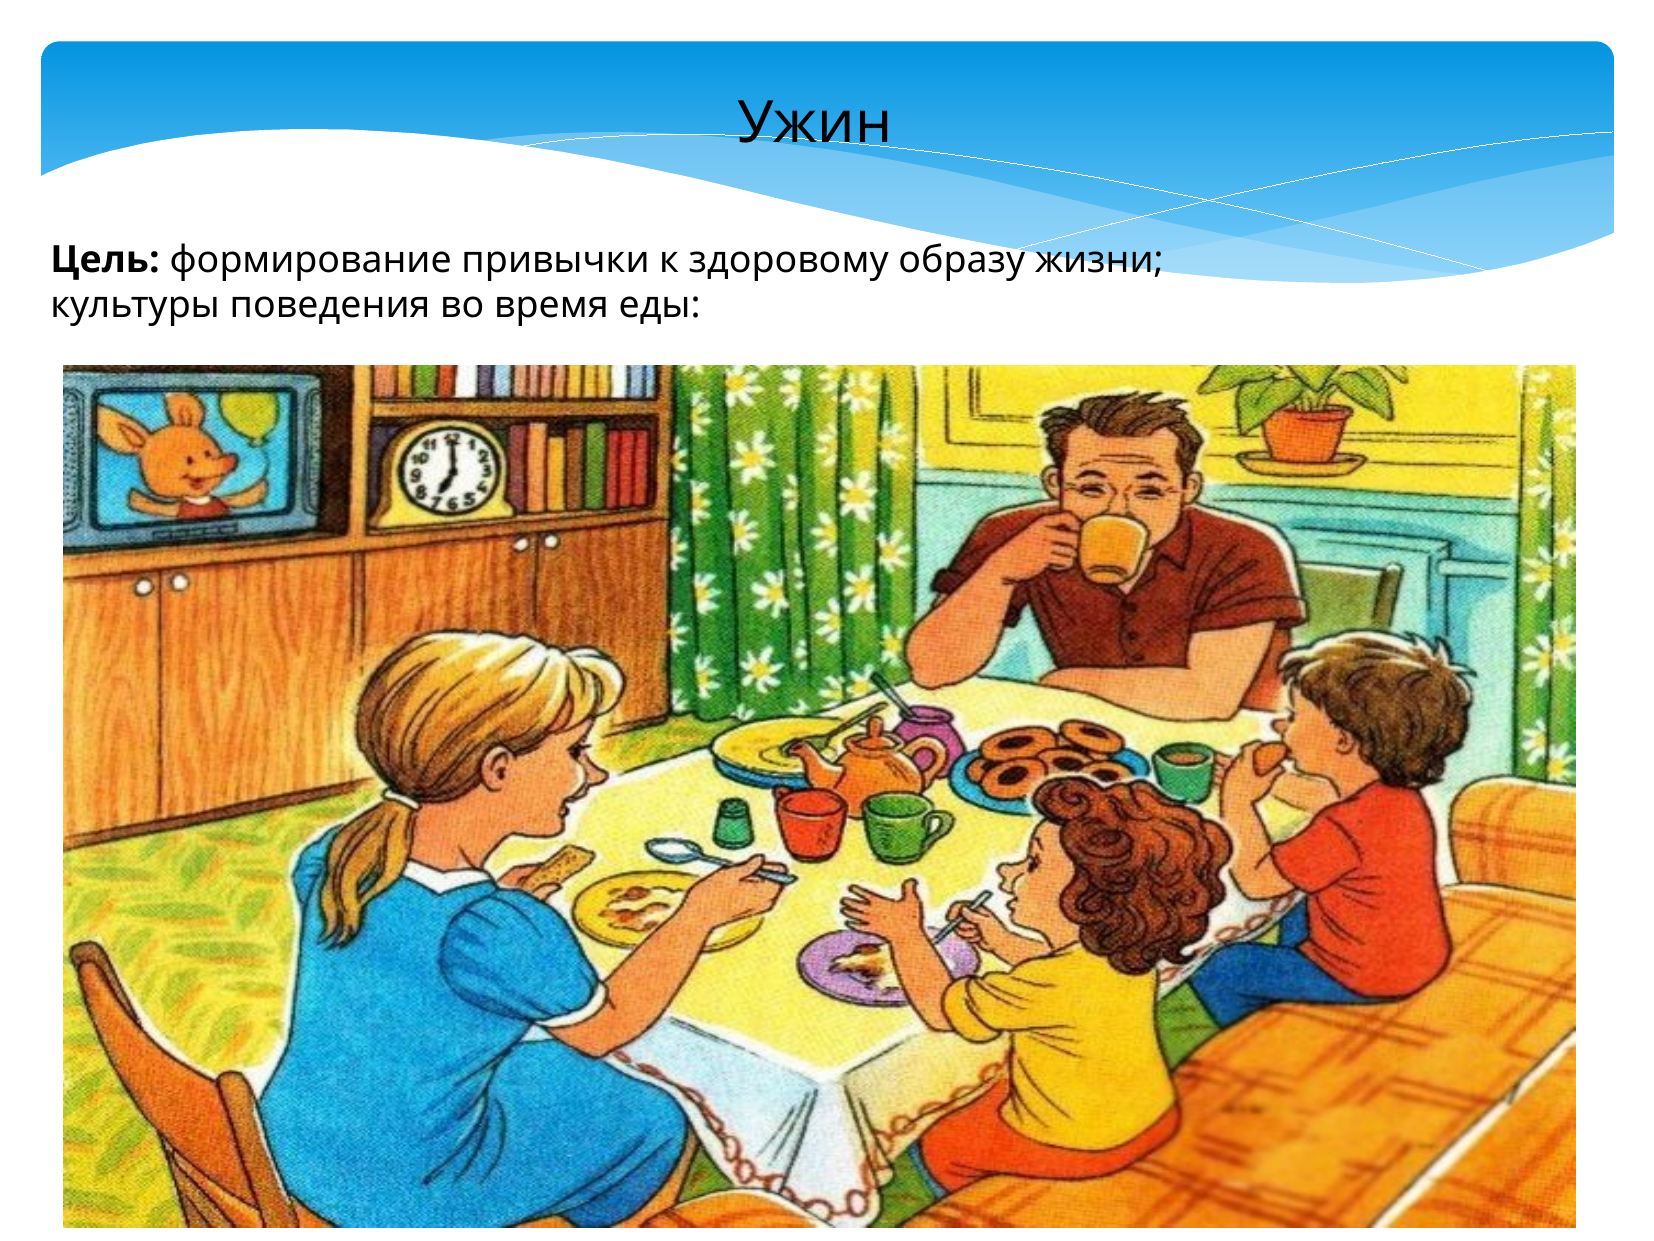

Ужин
Цель: формирование привычки к здоровому образу жизни;
культуры поведения во время еды: